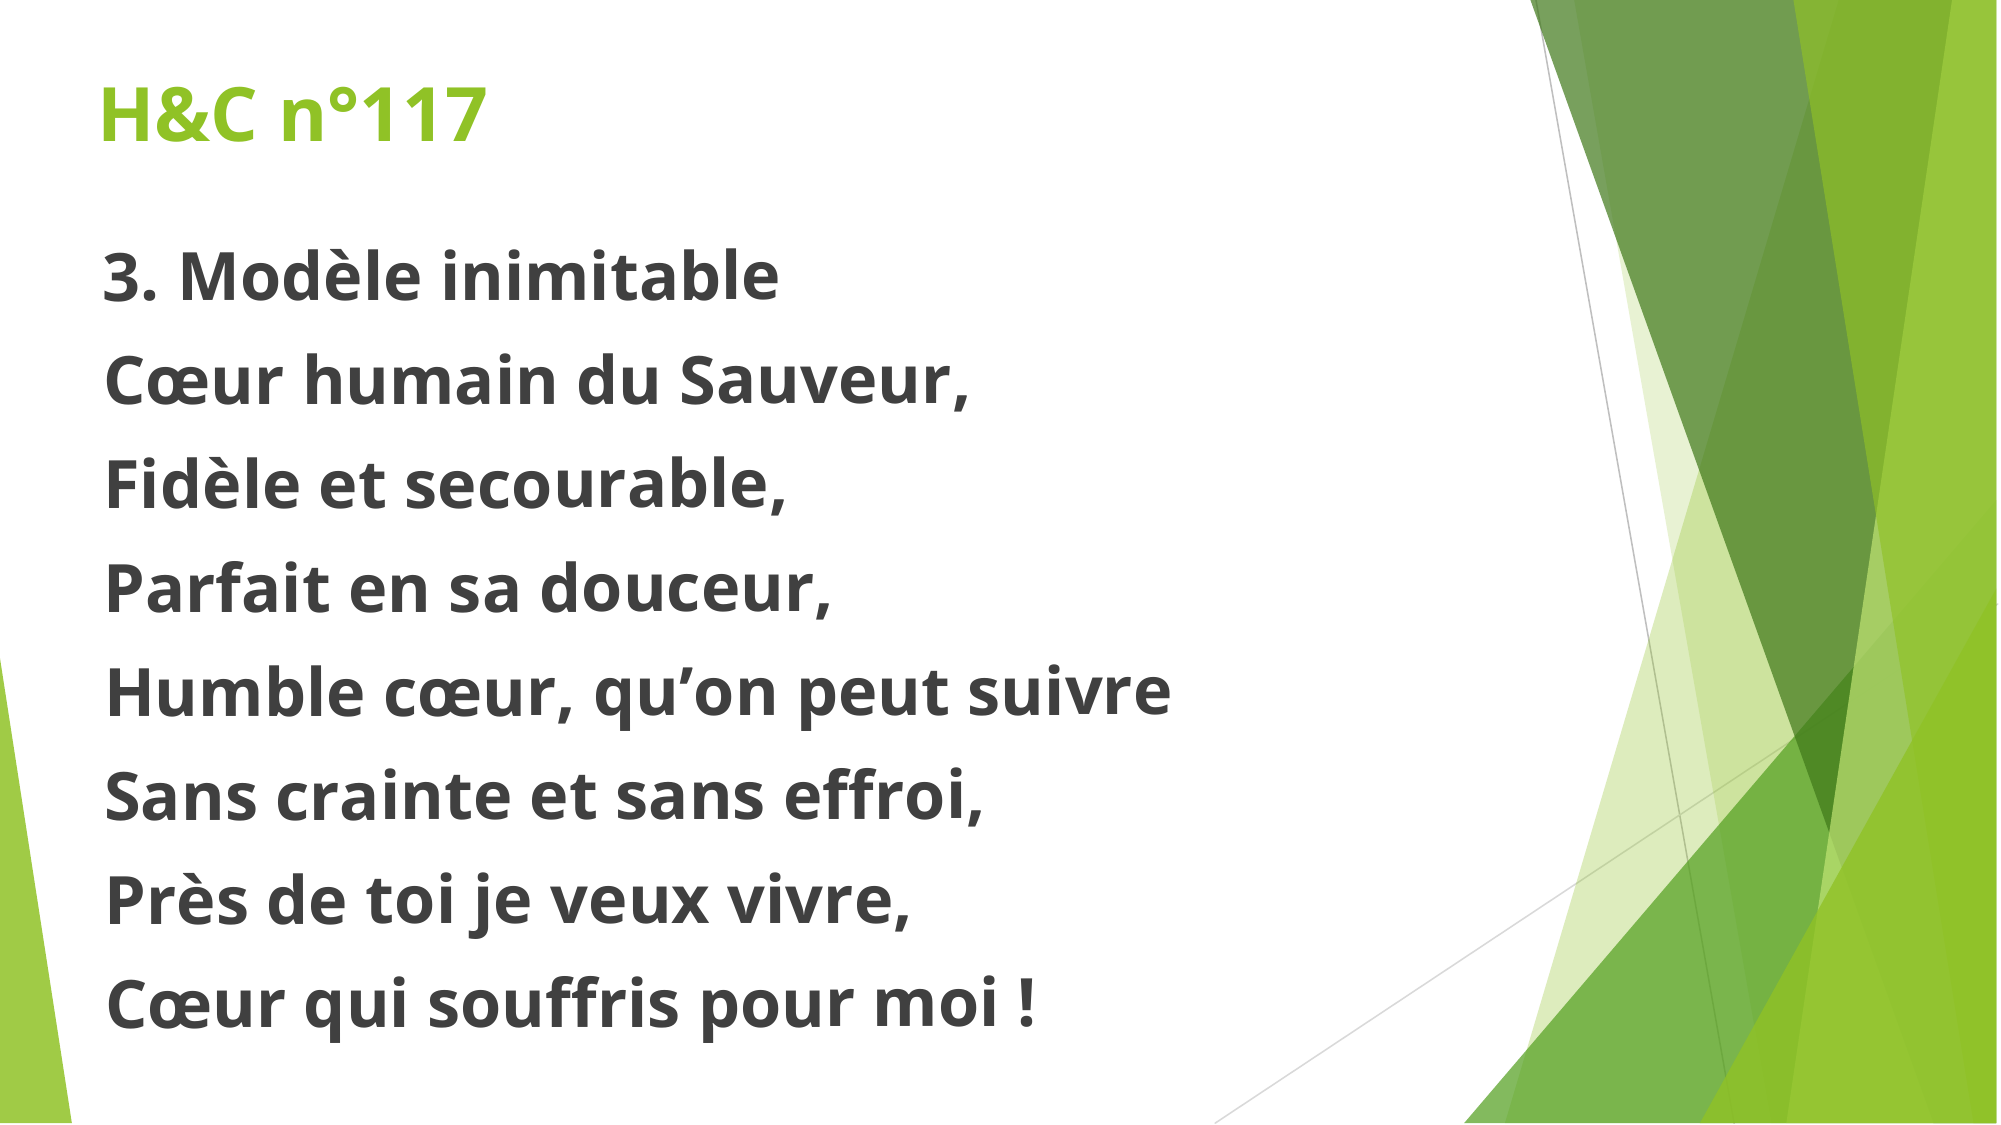

H&C n°117
3. Modèle inimitable
Cœur humain du Sauveur,
Fidèle et secourable,
Parfait en sa douceur,
Humble cœur, qu’on peut suivre
Sans crainte et sans effroi,
Près de toi je veux vivre,
Cœur qui souffris pour moi !